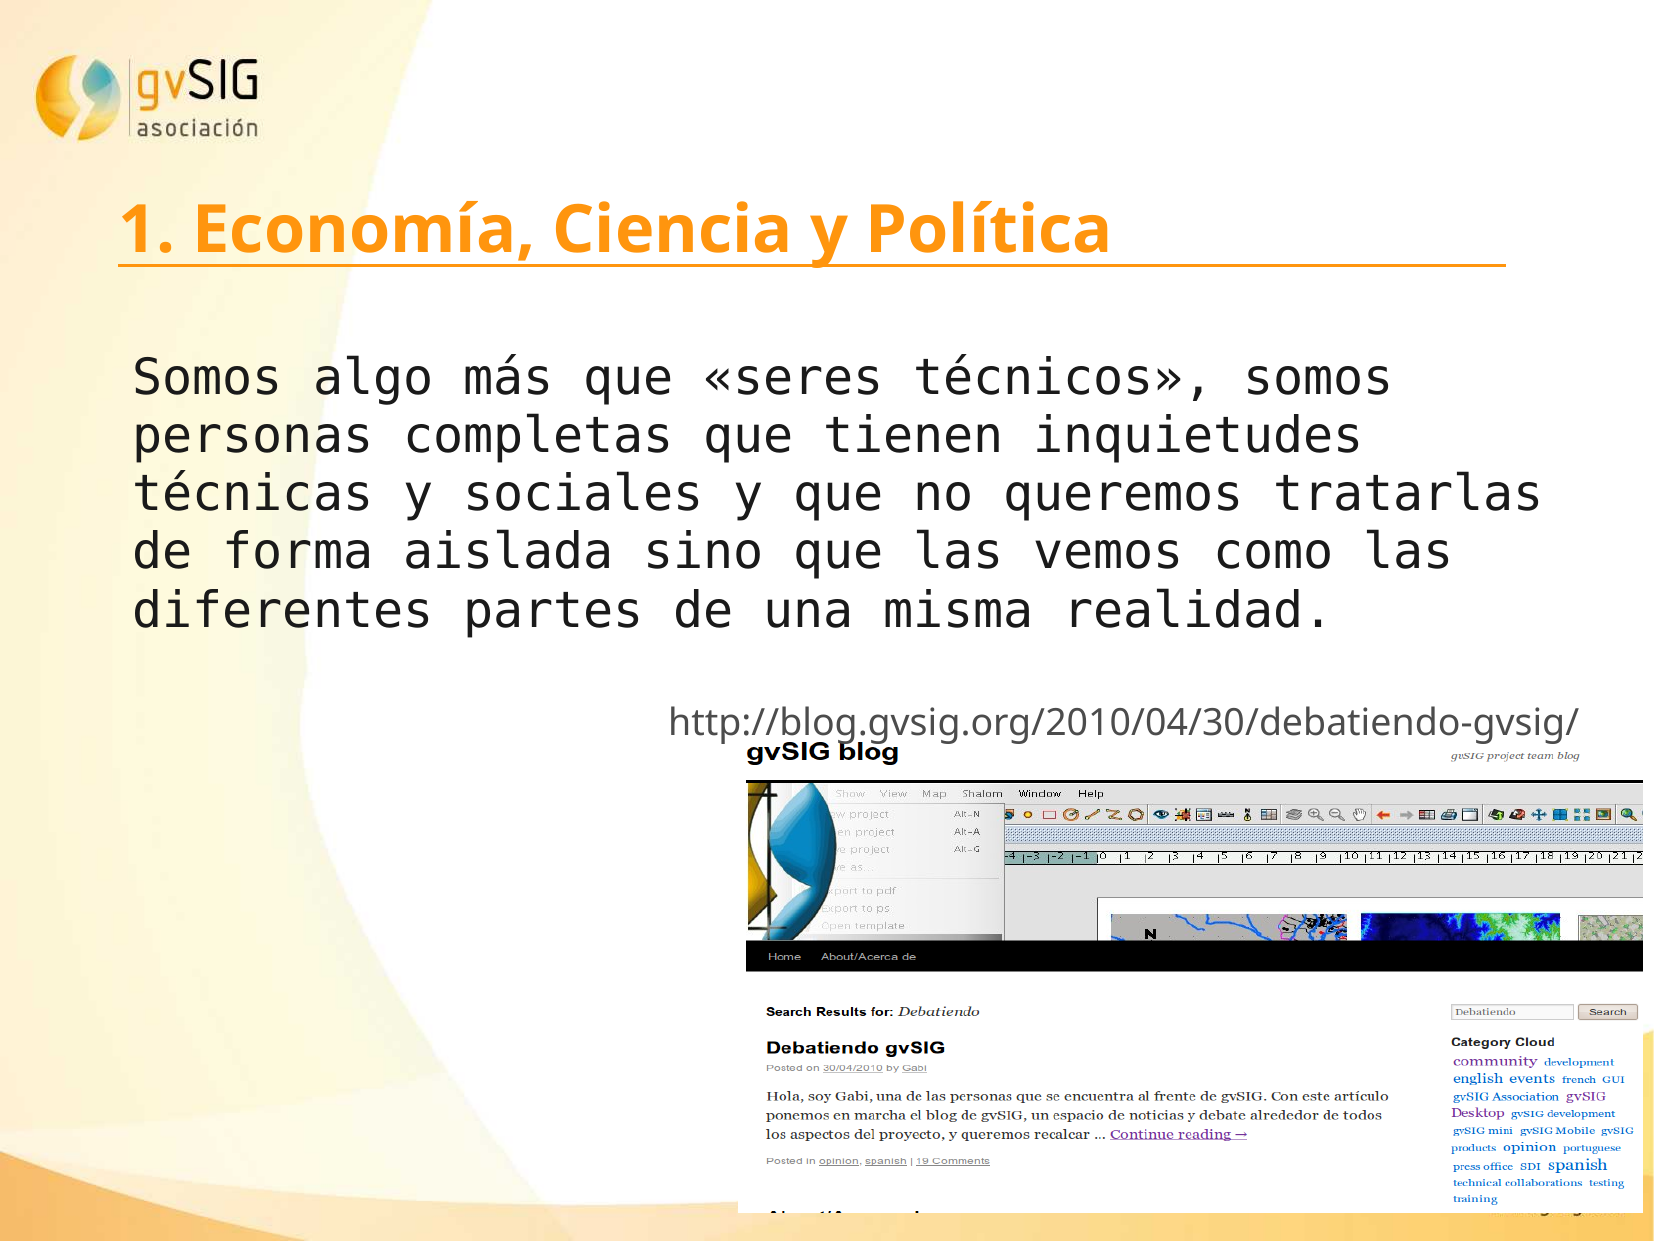

# 1. Economía, Ciencia y Política
Somos algo más que «seres técnicos», somos personas completas que tienen inquietudes técnicas y sociales y que no queremos tratarlas de forma aislada sino que las vemos como las diferentes partes de una misma realidad.
http://blog.gvsig.org/2010/04/30/debatiendo-gvsig/
71